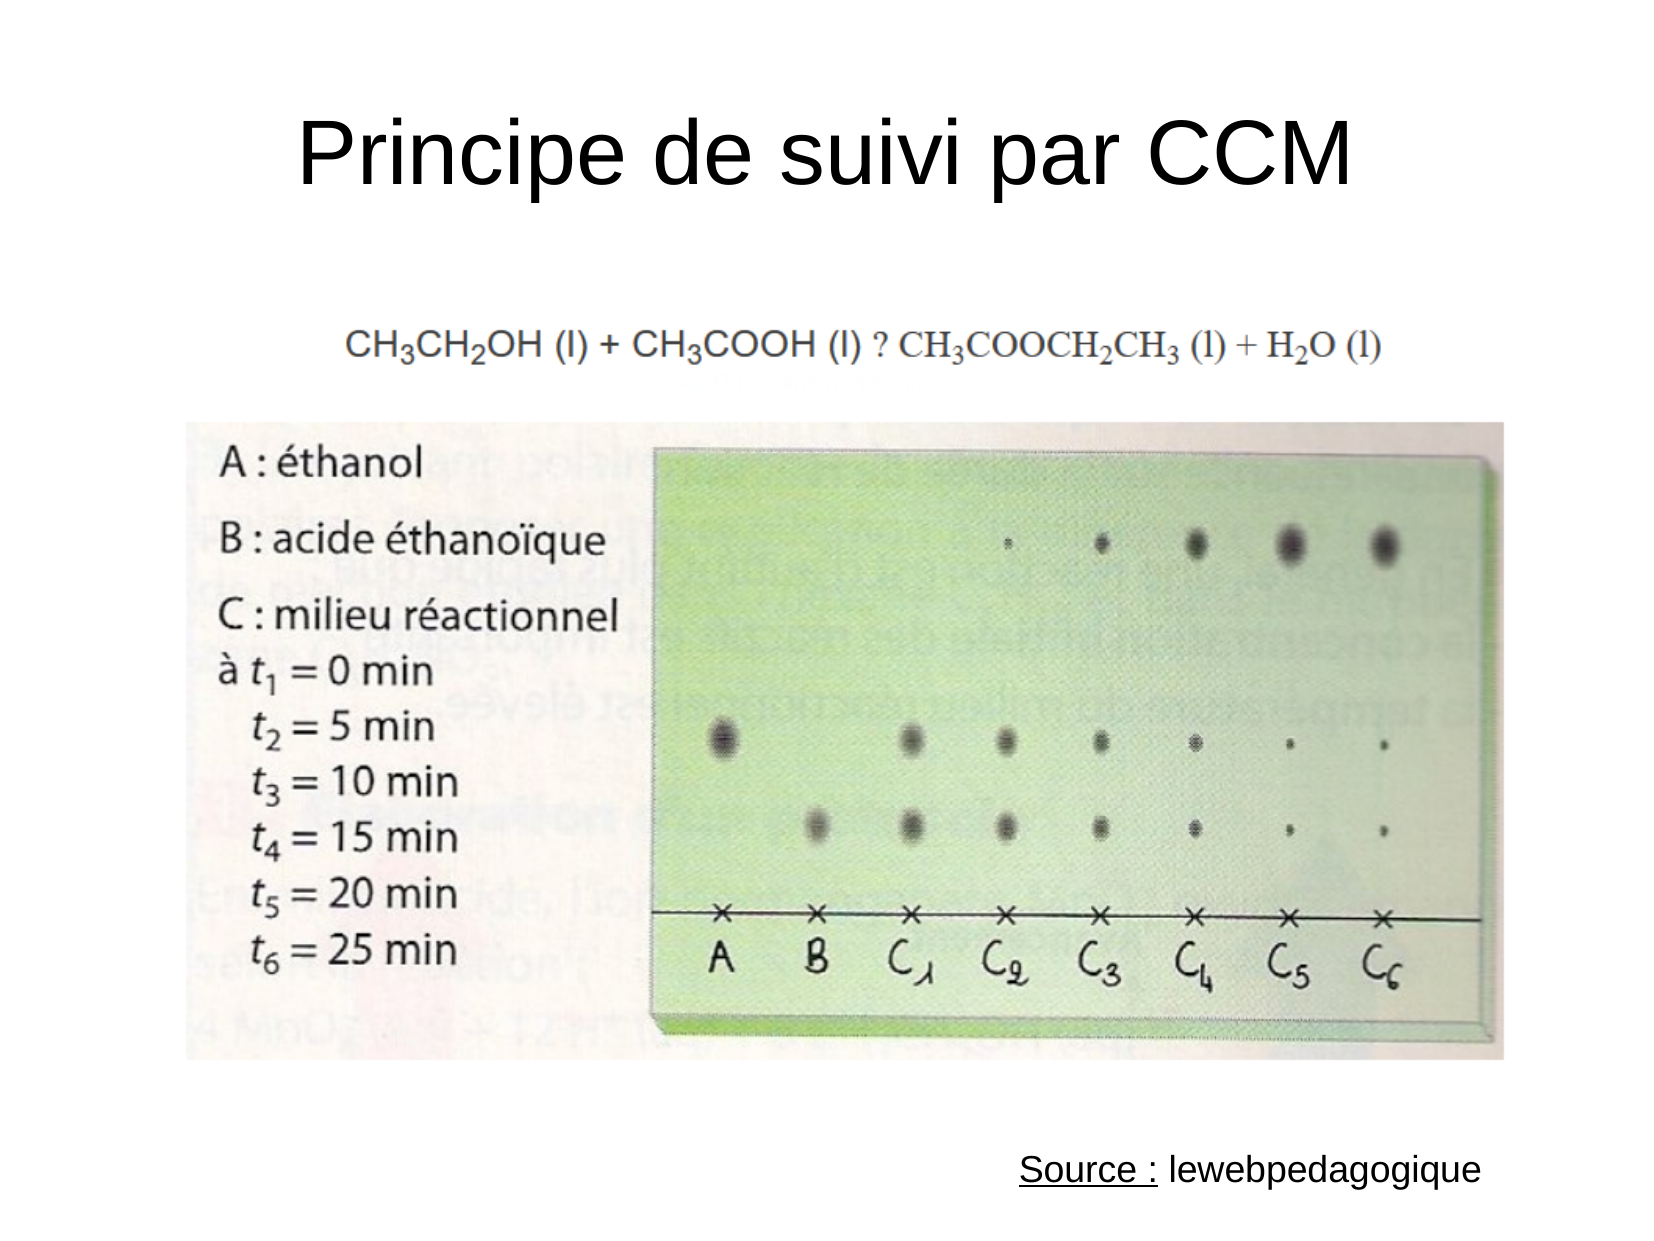

# Principe de suivi par CCM
Source : lewebpedagogique